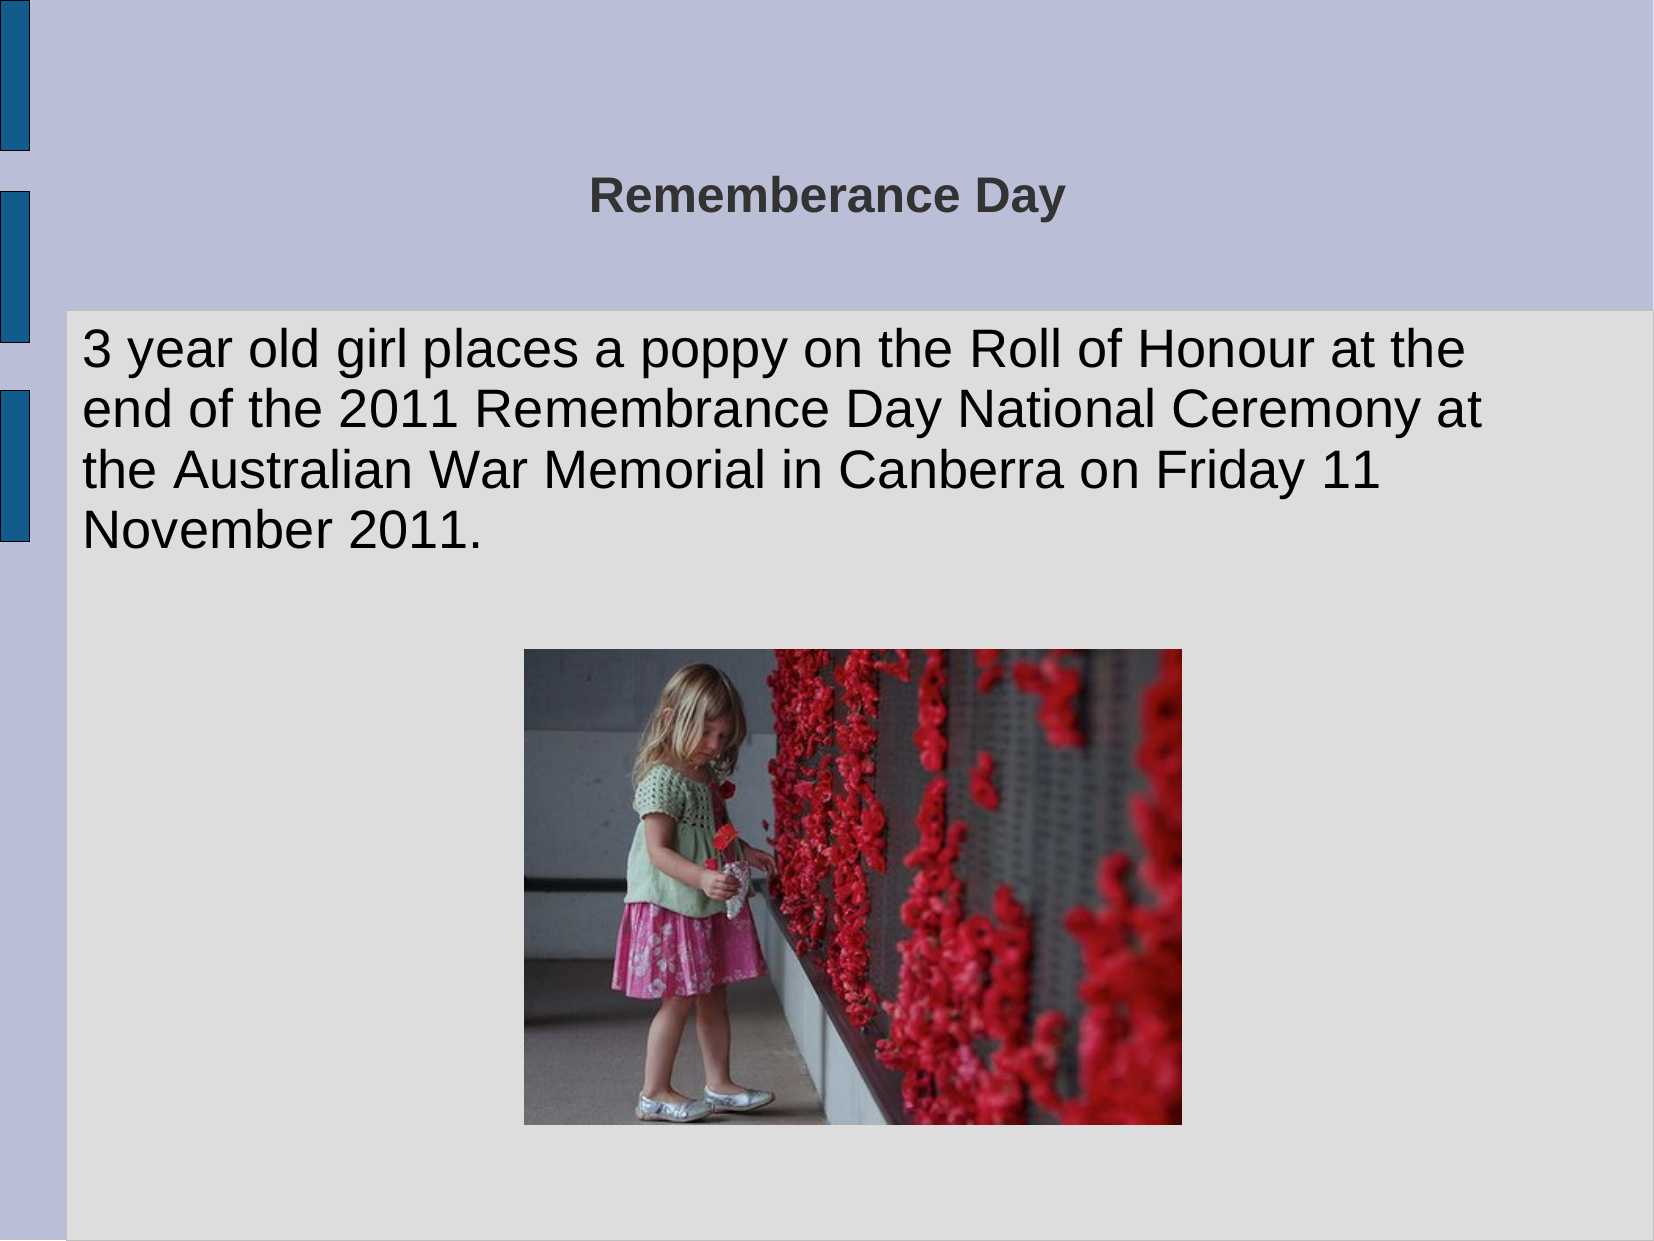

# Rememberance Day
3 year old girl places a poppy on the Roll of Honour at the end of the 2011 Remembrance Day National Ceremony at the Australian War Memorial in Canberra on Friday 11 November 2011.